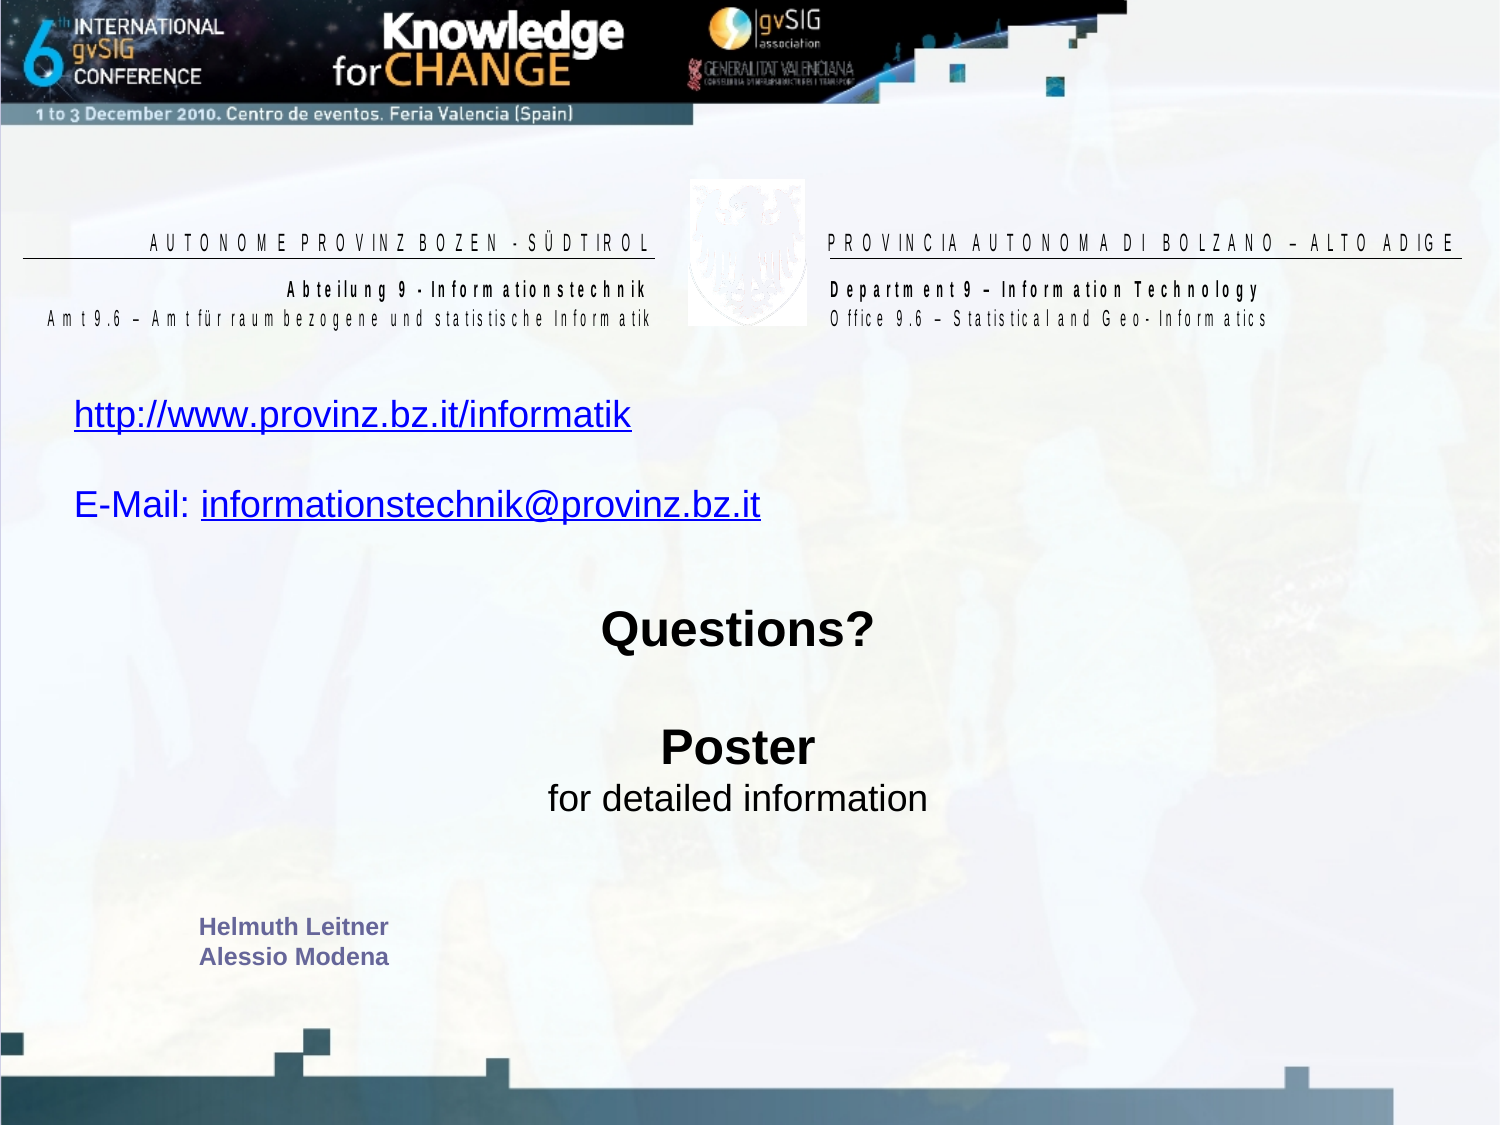

http://www.provinz.bz.it/informatik
E-Mail: informationstechnik@provinz.bz.it
Questions?
Poster
for detailed information
Helmuth Leitner
Alessio Modena